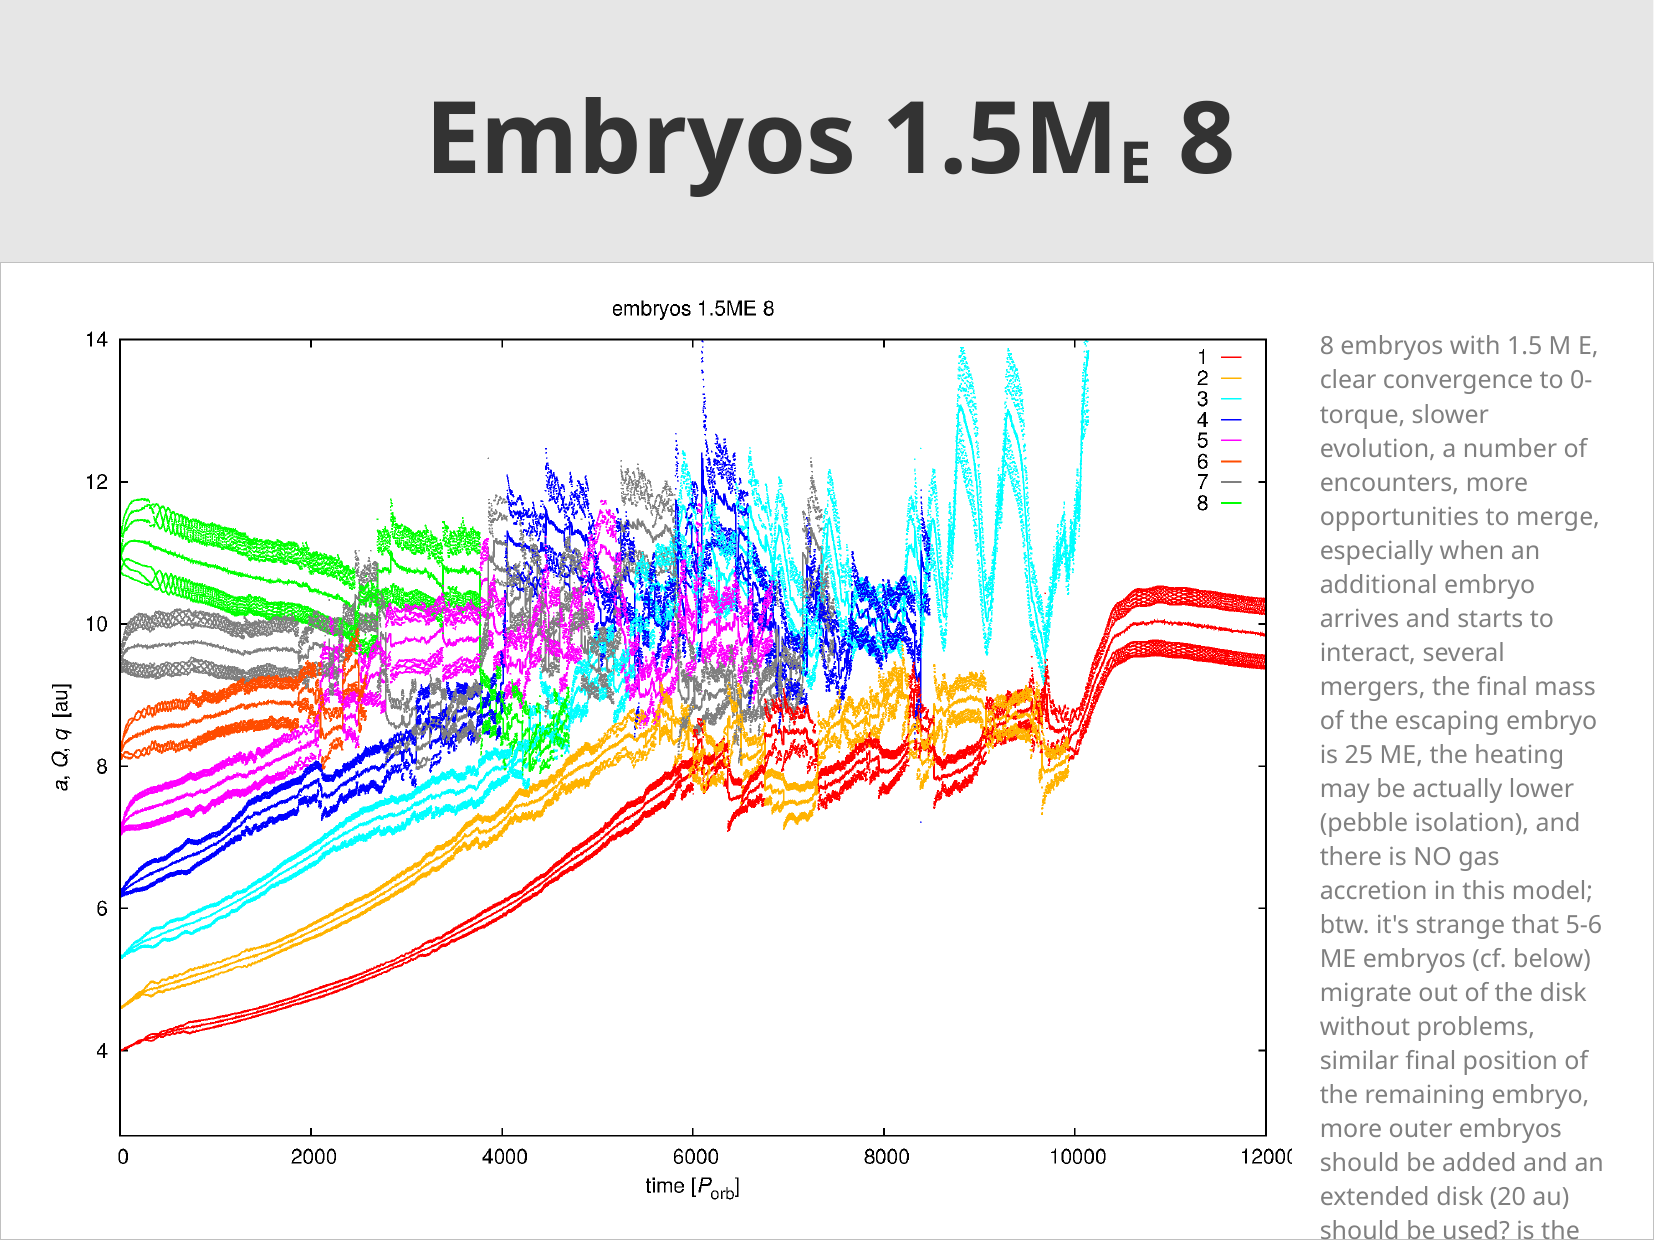

# Embryos 1.5ME 8
8 embryos with 1.5 M E, clear convergence to 0-torque, slower evolution, a number of encounters, more opportunities to merge, especially when an additional embryo arrives and starts to interact, several mergers, the final mass of the escaping embryo is 25 ME, the heating may be actually lower (pebble isolation), and there is NO gas accretion in this model; btw. it's strange that 5-6 ME embryos (cf. below) migrate out of the disk without problems, similar final position of the remaining embryo, more outer embryos should be added and an extended disk (20 au) should be used? is the long duration of the high pebble flux ok?